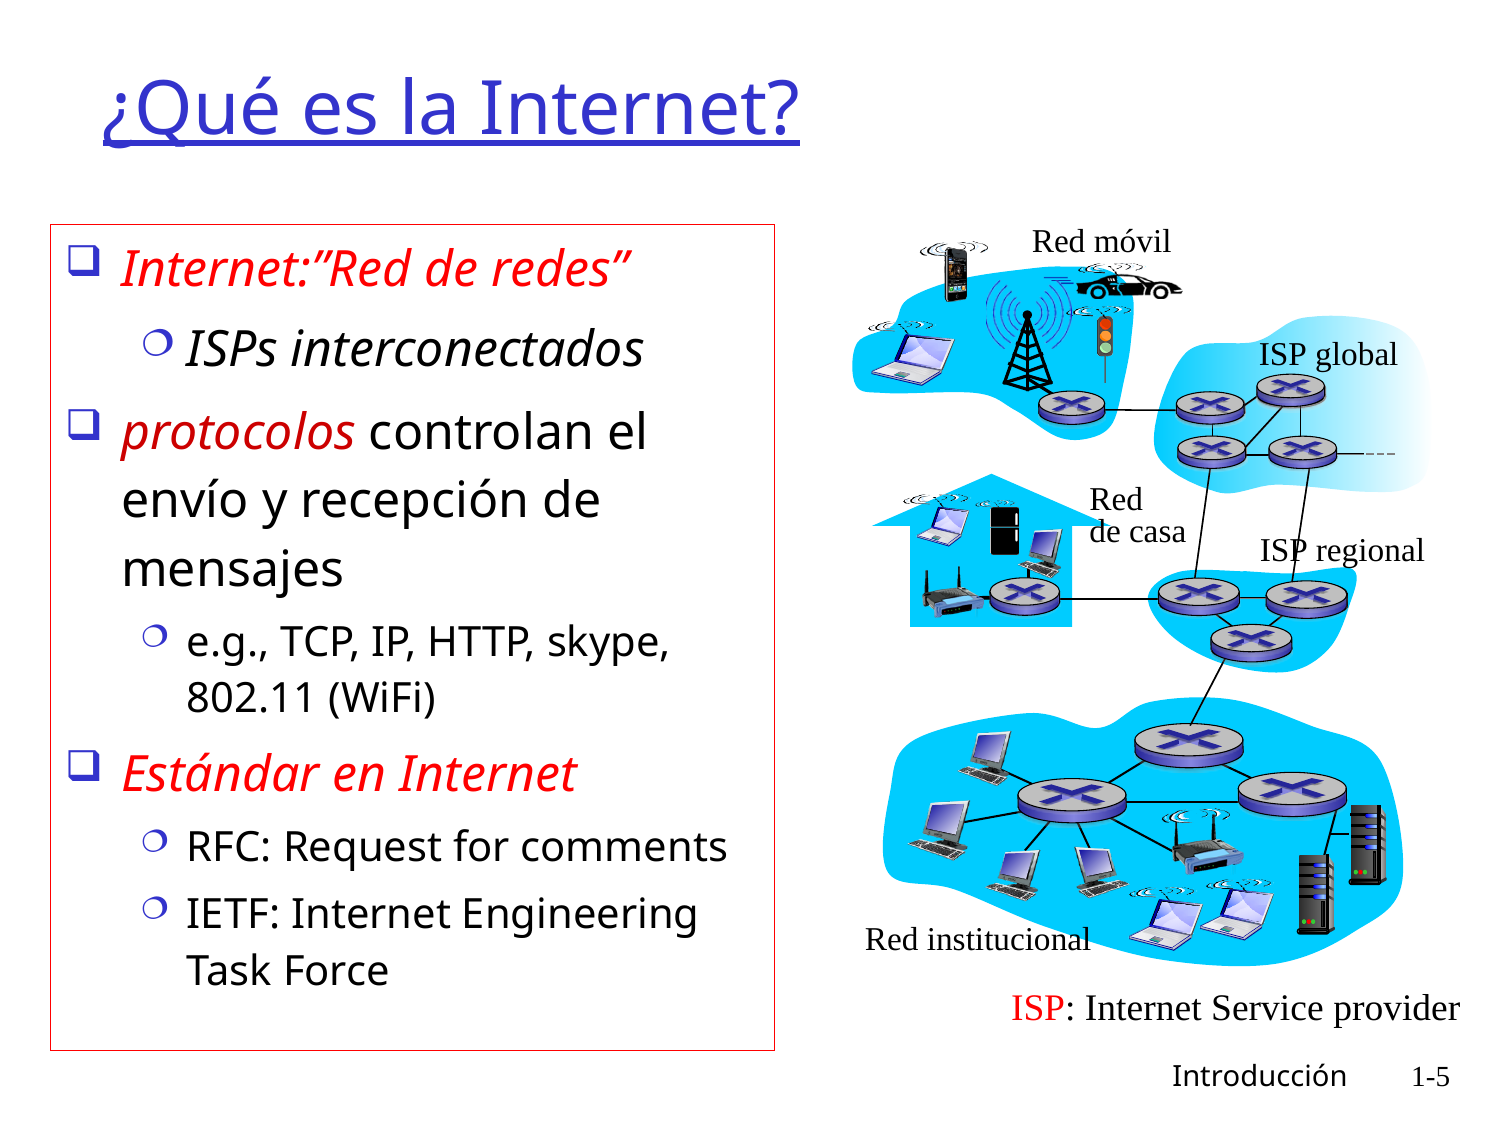

# ¿Qué es la Internet?
Red móvil
ISP global
Red
de casa
ISP regional
Red institucional
Internet:”Red de redes”
ISPs interconectados
protocolos controlan el envío y recepción de mensajes
e.g., TCP, IP, HTTP, skype, 802.11 (WiFi)
Estándar en Internet
RFC: Request for comments
IETF: Internet Engineering Task Force
ISP: Internet Service provider
 Introducción